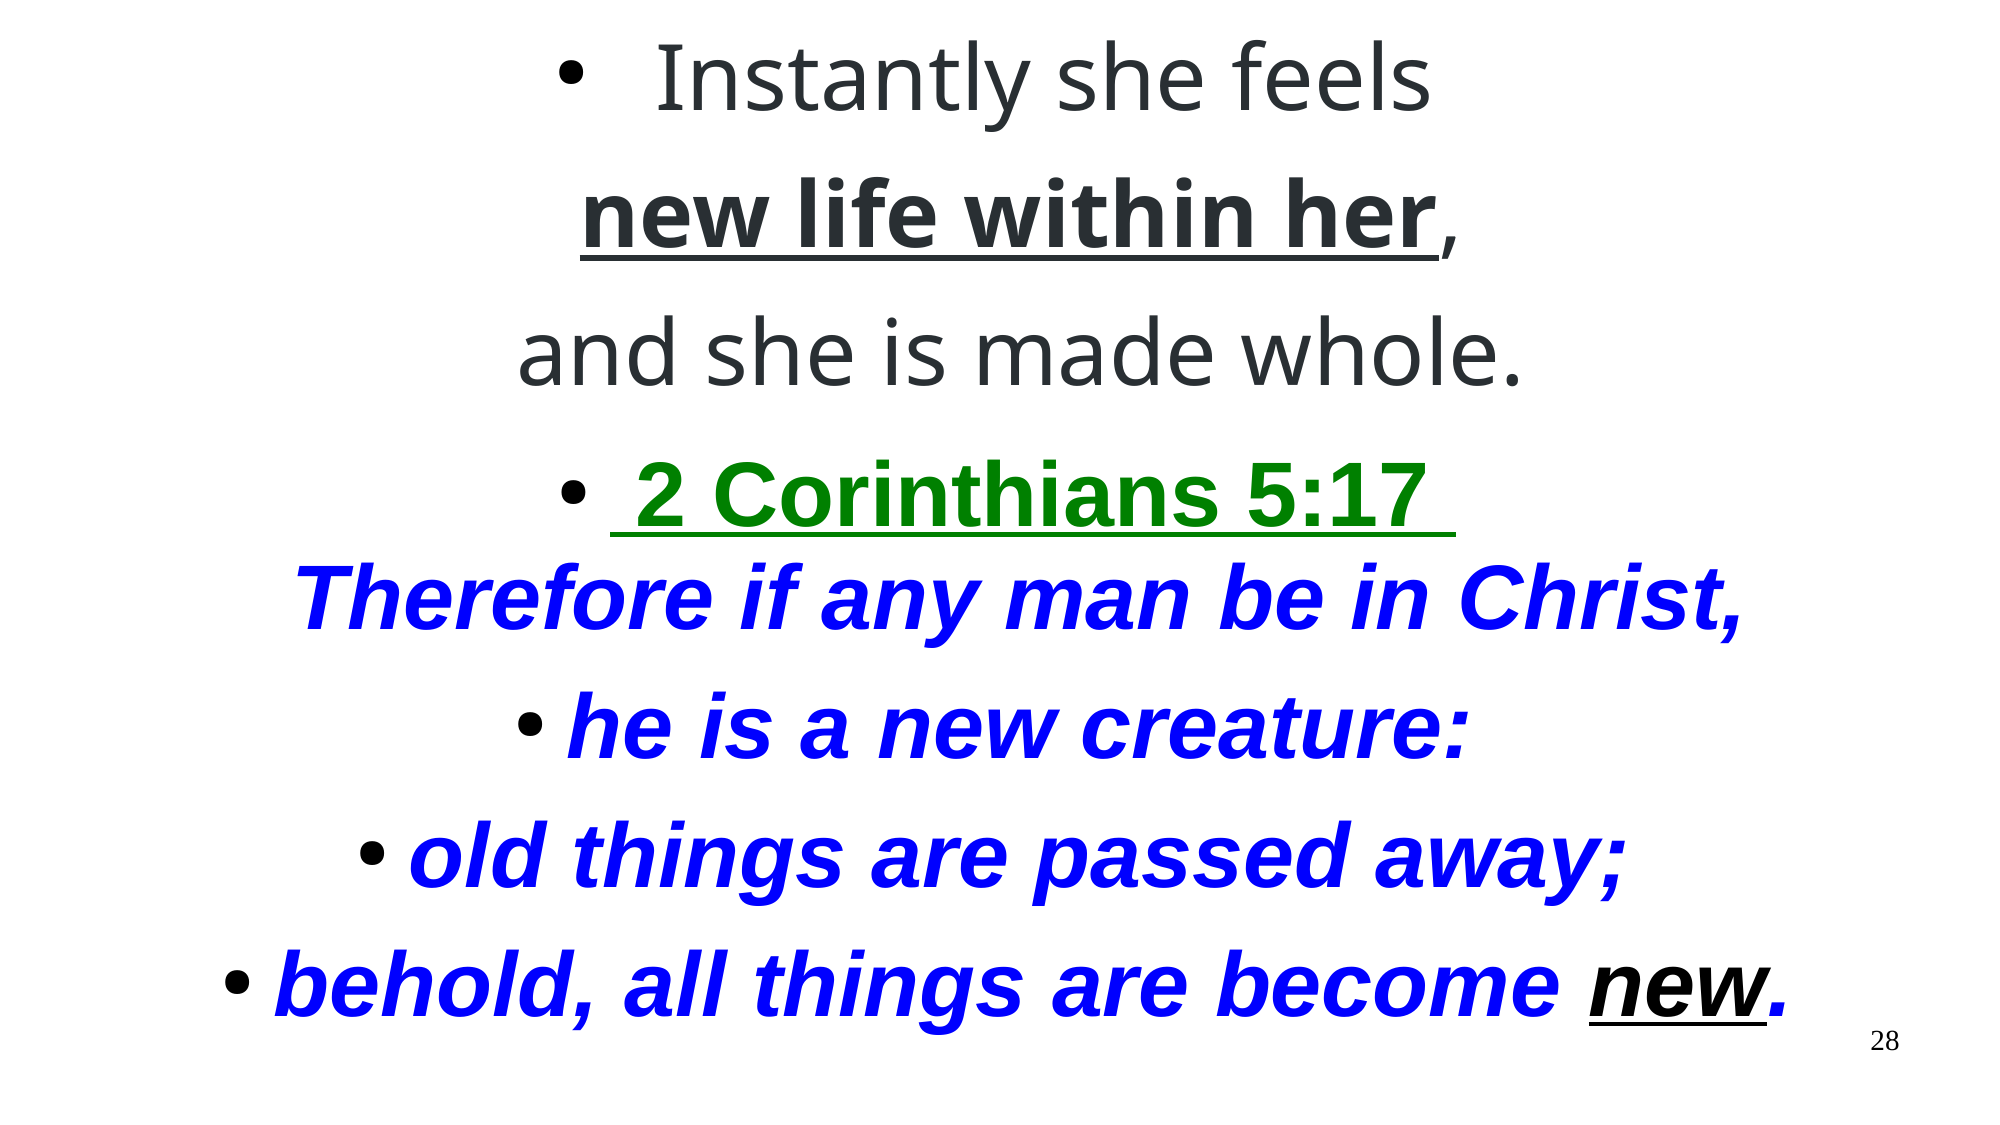

# Instantly she feels new life within her, and she is made whole.
 2 Corinthians 5:17
Therefore if any man be in Christ,
he is a new creature:
old things are passed away;
behold, all things are become new.
28